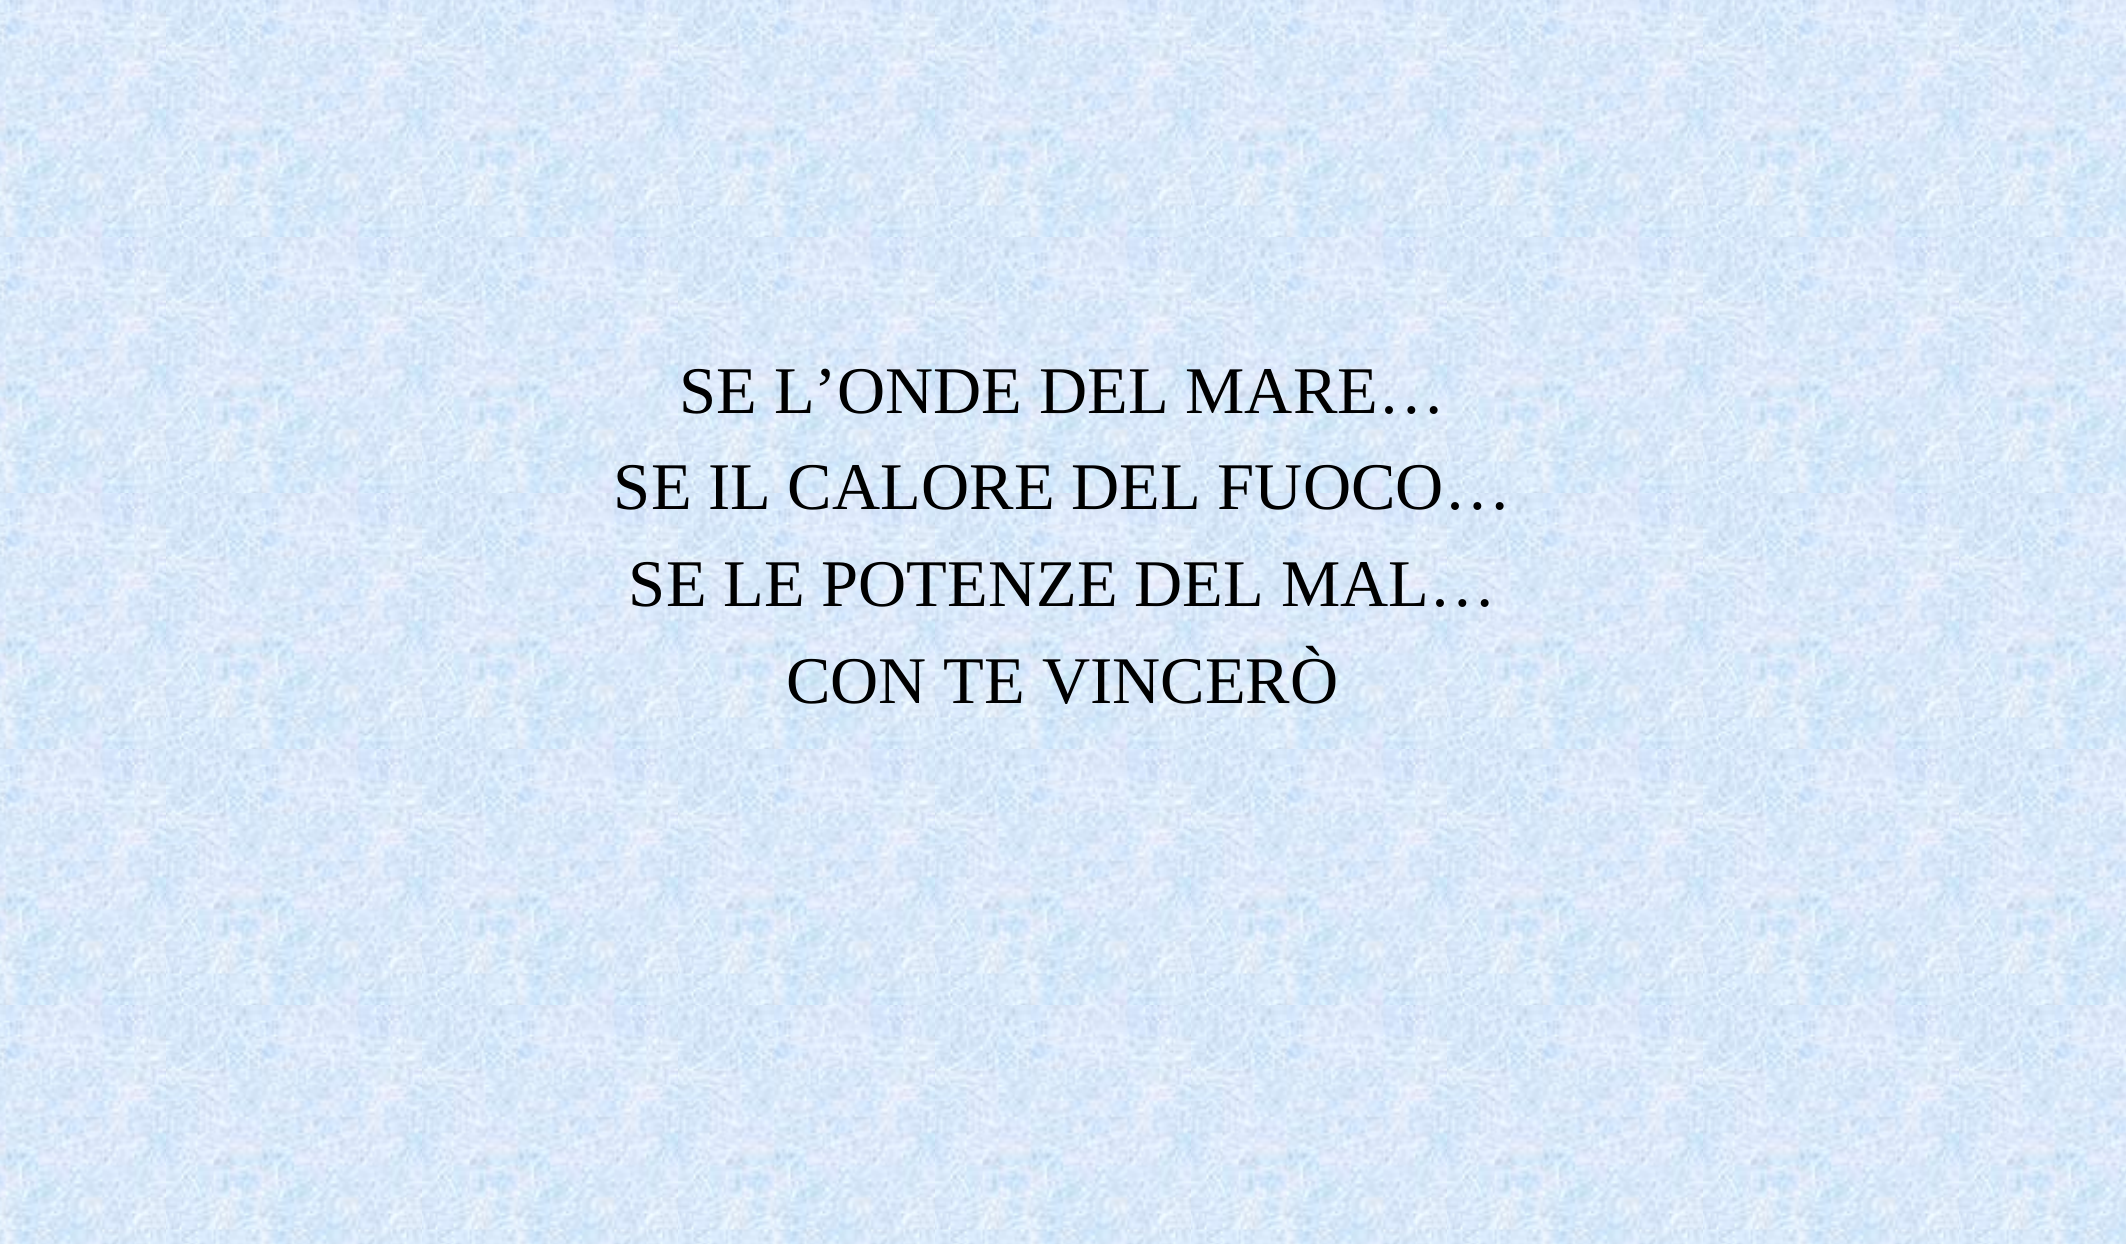

# SE L’ONDE DEL MARE…
SE IL CALORE DEL FUOCO…
SE LE POTENZE DEL MAL…
CON TE VINCERÒ